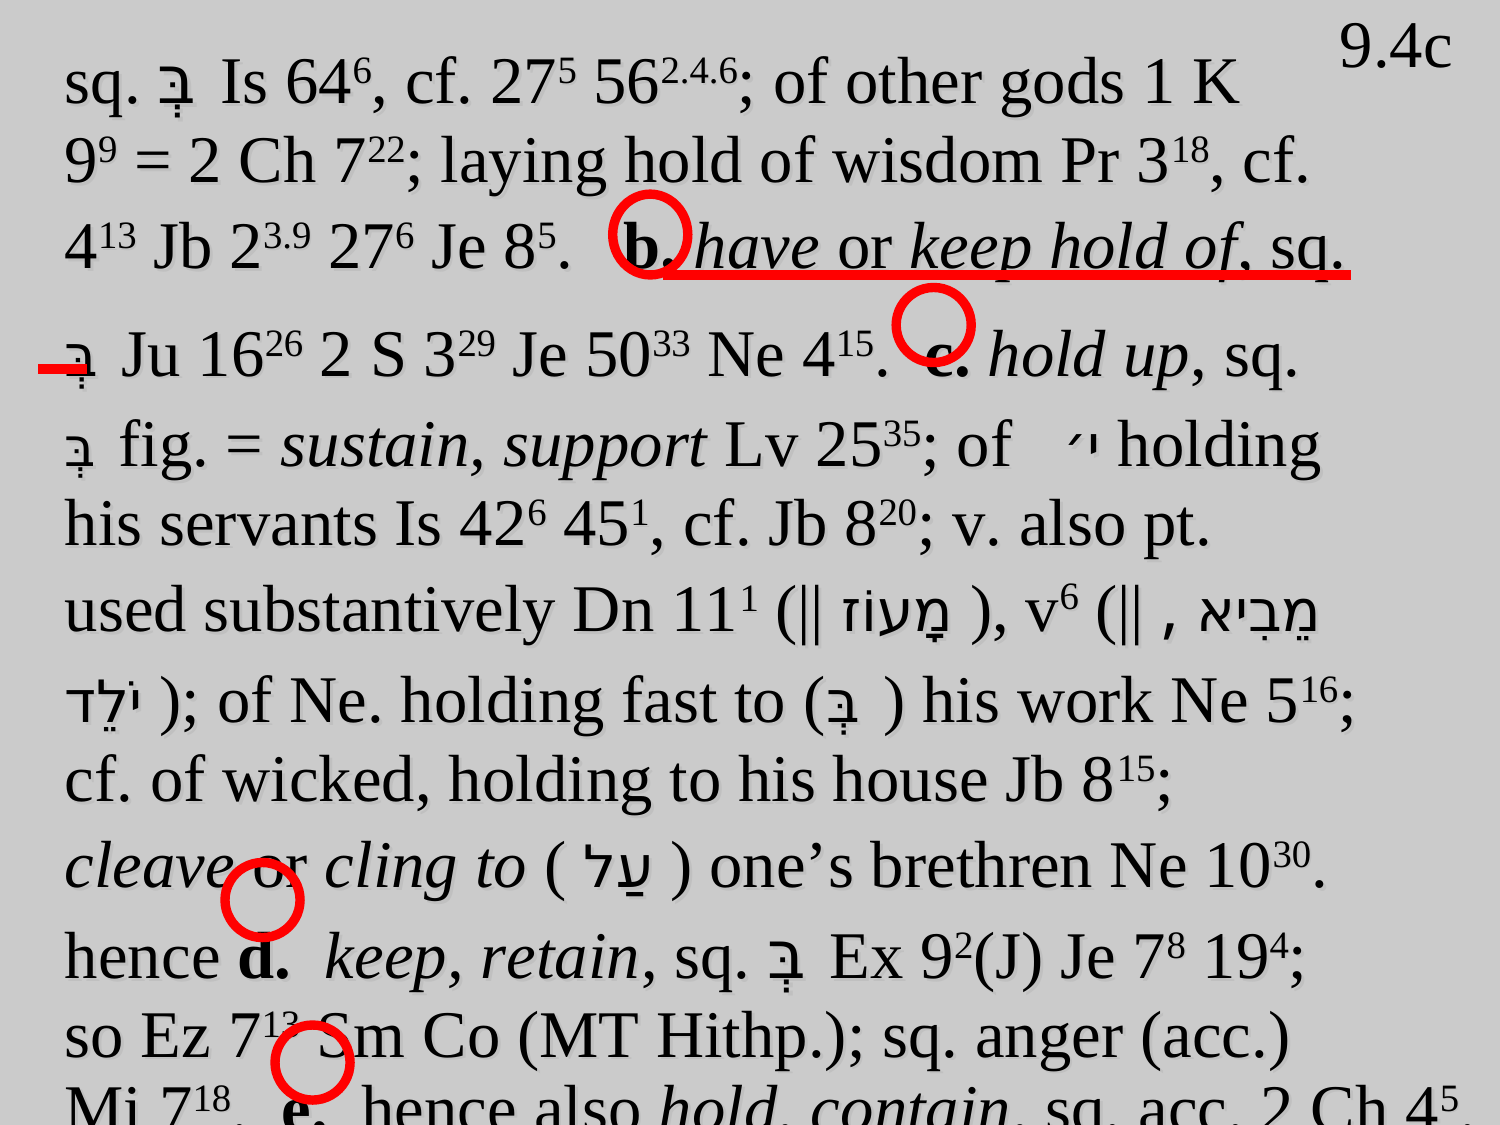

9.4c
sq. בְּ Is 646, cf. 275 562.4.6; of other gods 1 K
99 = 2 Ch 722; laying hold of wisdom Pr 318, cf.
413 Jb 23.9 276 Je 85. b. have or keep hold of, sq.
בְּ Ju 1626 2 S 329 Je 5033 Ne 415. c. hold up, sq.
בְּ fig. = sustain, support Lv 2535; of י׳ holding
his servants Is 426 451, cf. Jb 820; v. also pt.
used substantively Dn 111 (|| מָעוֹז ), v6 (|| מֵבִיא ,
יֹלֵד ); of Ne. holding fast to (בְּ ) his work Ne 516;
cf. of wicked, holding to his house Jb 815;
cleave or cling to ( עַל ) one’s brethren Ne 1030.
hence d. keep, retain, sq. בְּ Ex 92(J) Je 78 194;
so Ez 713 Sm Co (MT Hithp.); sq. anger (acc.)
Mi 718. e. hence also hold, contain, sq. acc. 2 Ch 45.